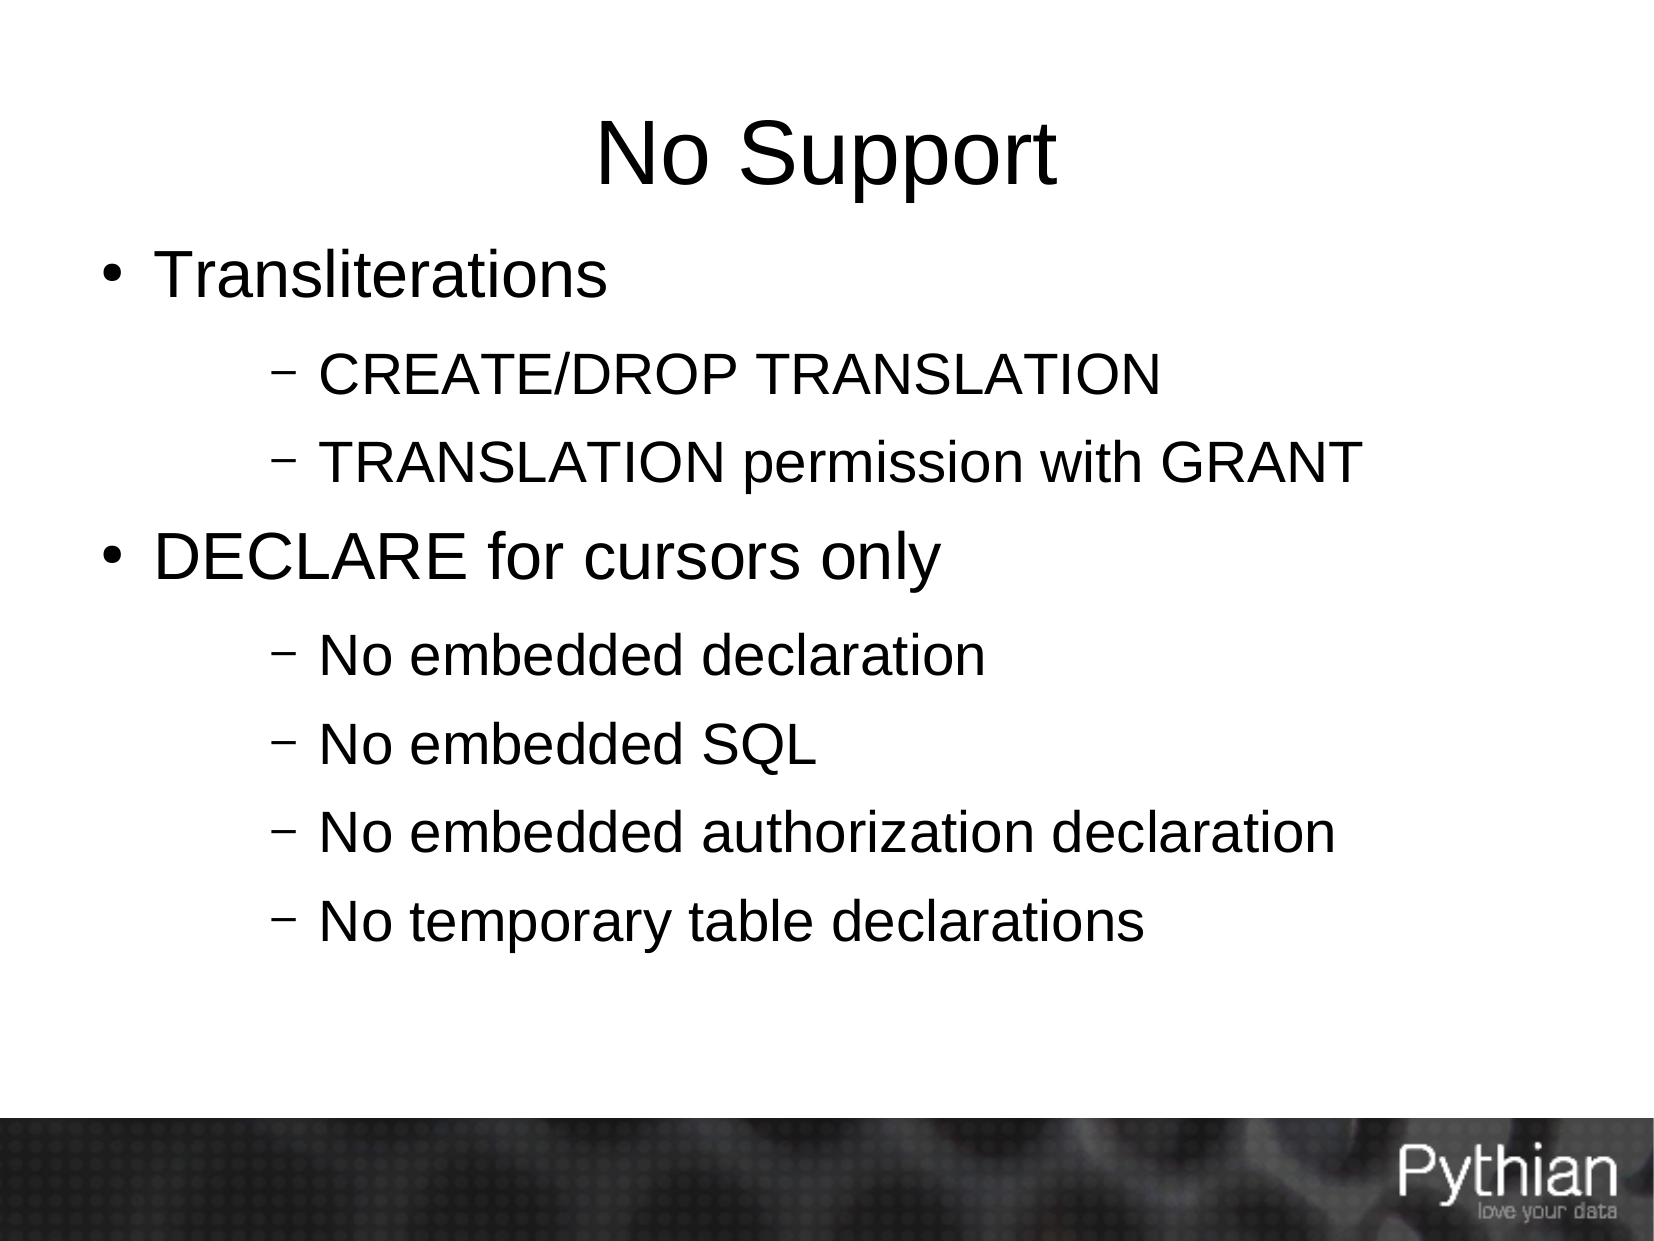

# No Support
Transliterations
CREATE/DROP TRANSLATION
TRANSLATION permission with GRANT
DECLARE for cursors only
No embedded declaration
No embedded SQL
No embedded authorization declaration
No temporary table declarations